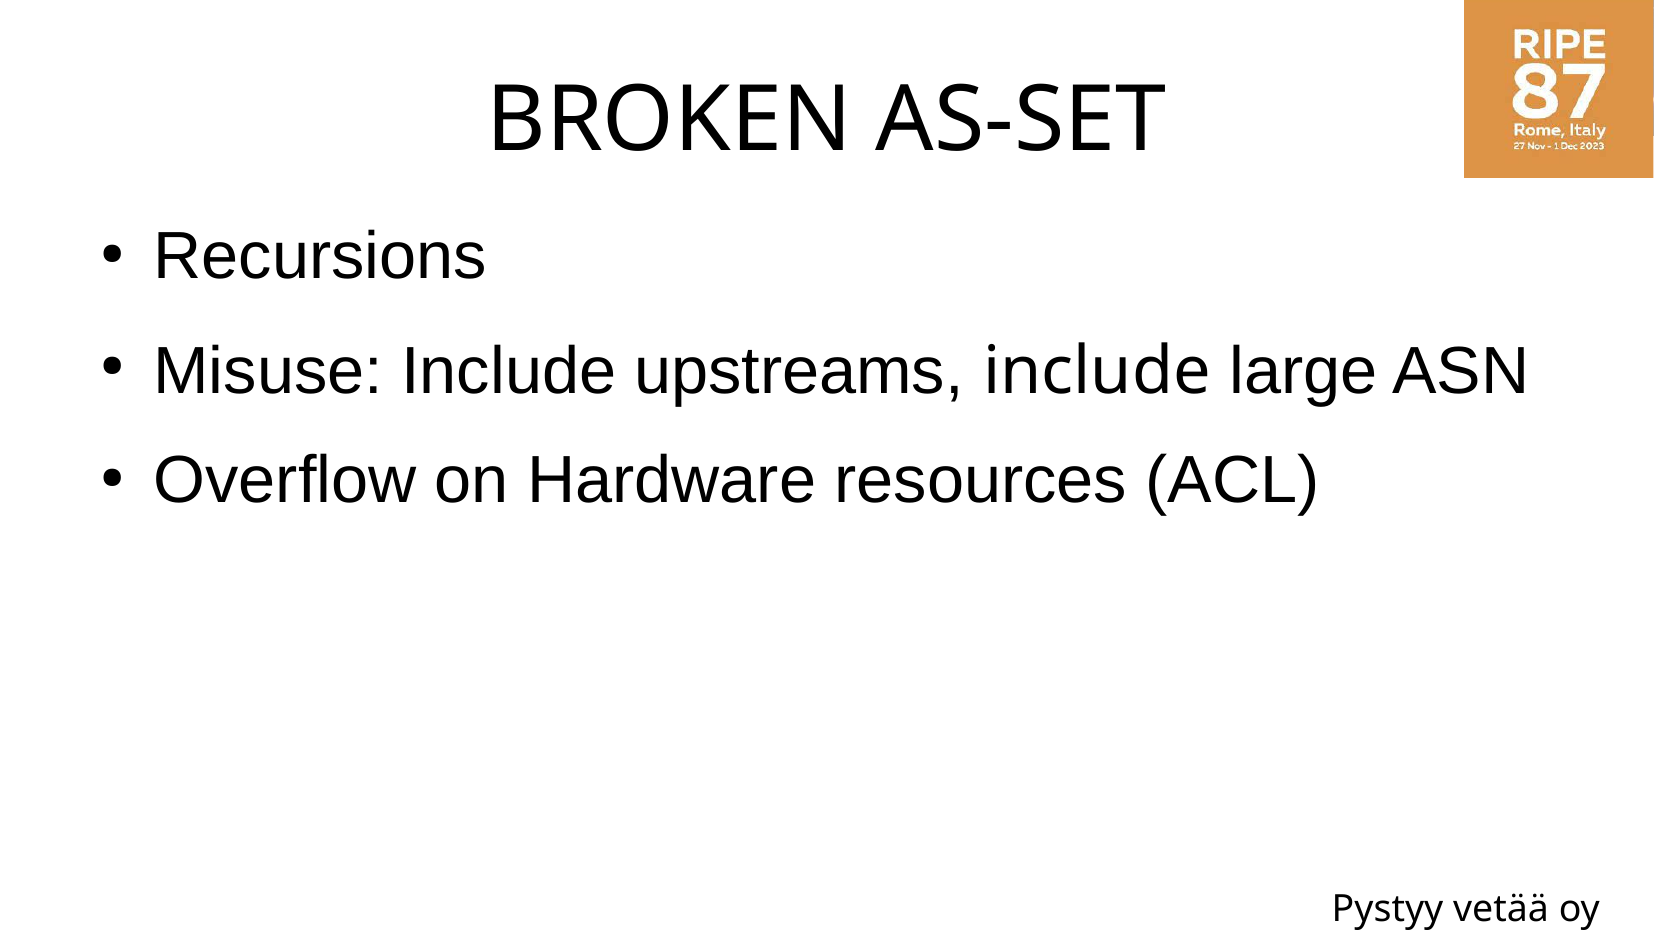

# BROKEN AS-SET
Recursions
Misuse: Include upstreams, include large ASN
Overflow on Hardware resources (ACL)
Pystyy vetää oy